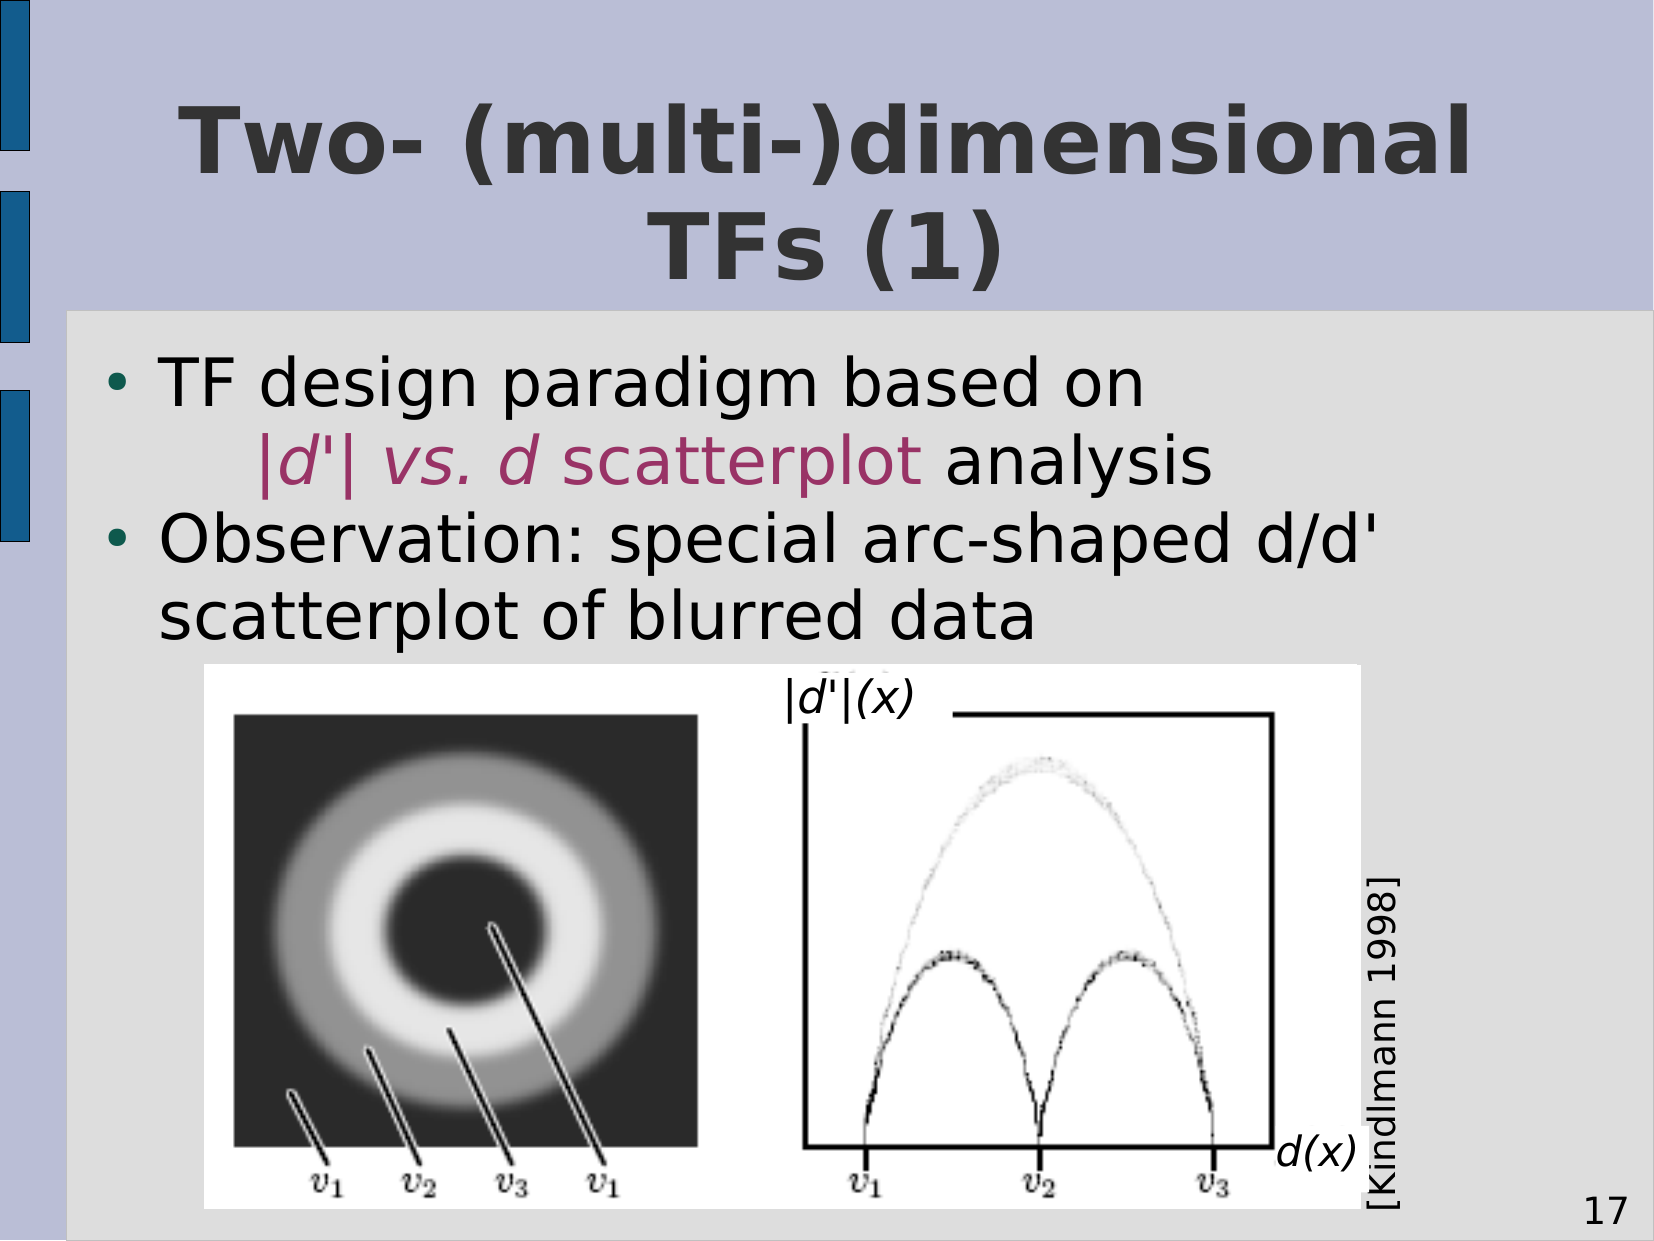

# Two- (multi-)dimensional TFs (1)
TF design paradigm based on 							 |d'| vs. d scatterplot analysis
Observation: special arc-shaped d/d' scatterplot of blurred data
|d'|(x)
[Kindlmann 1998]
d(x)